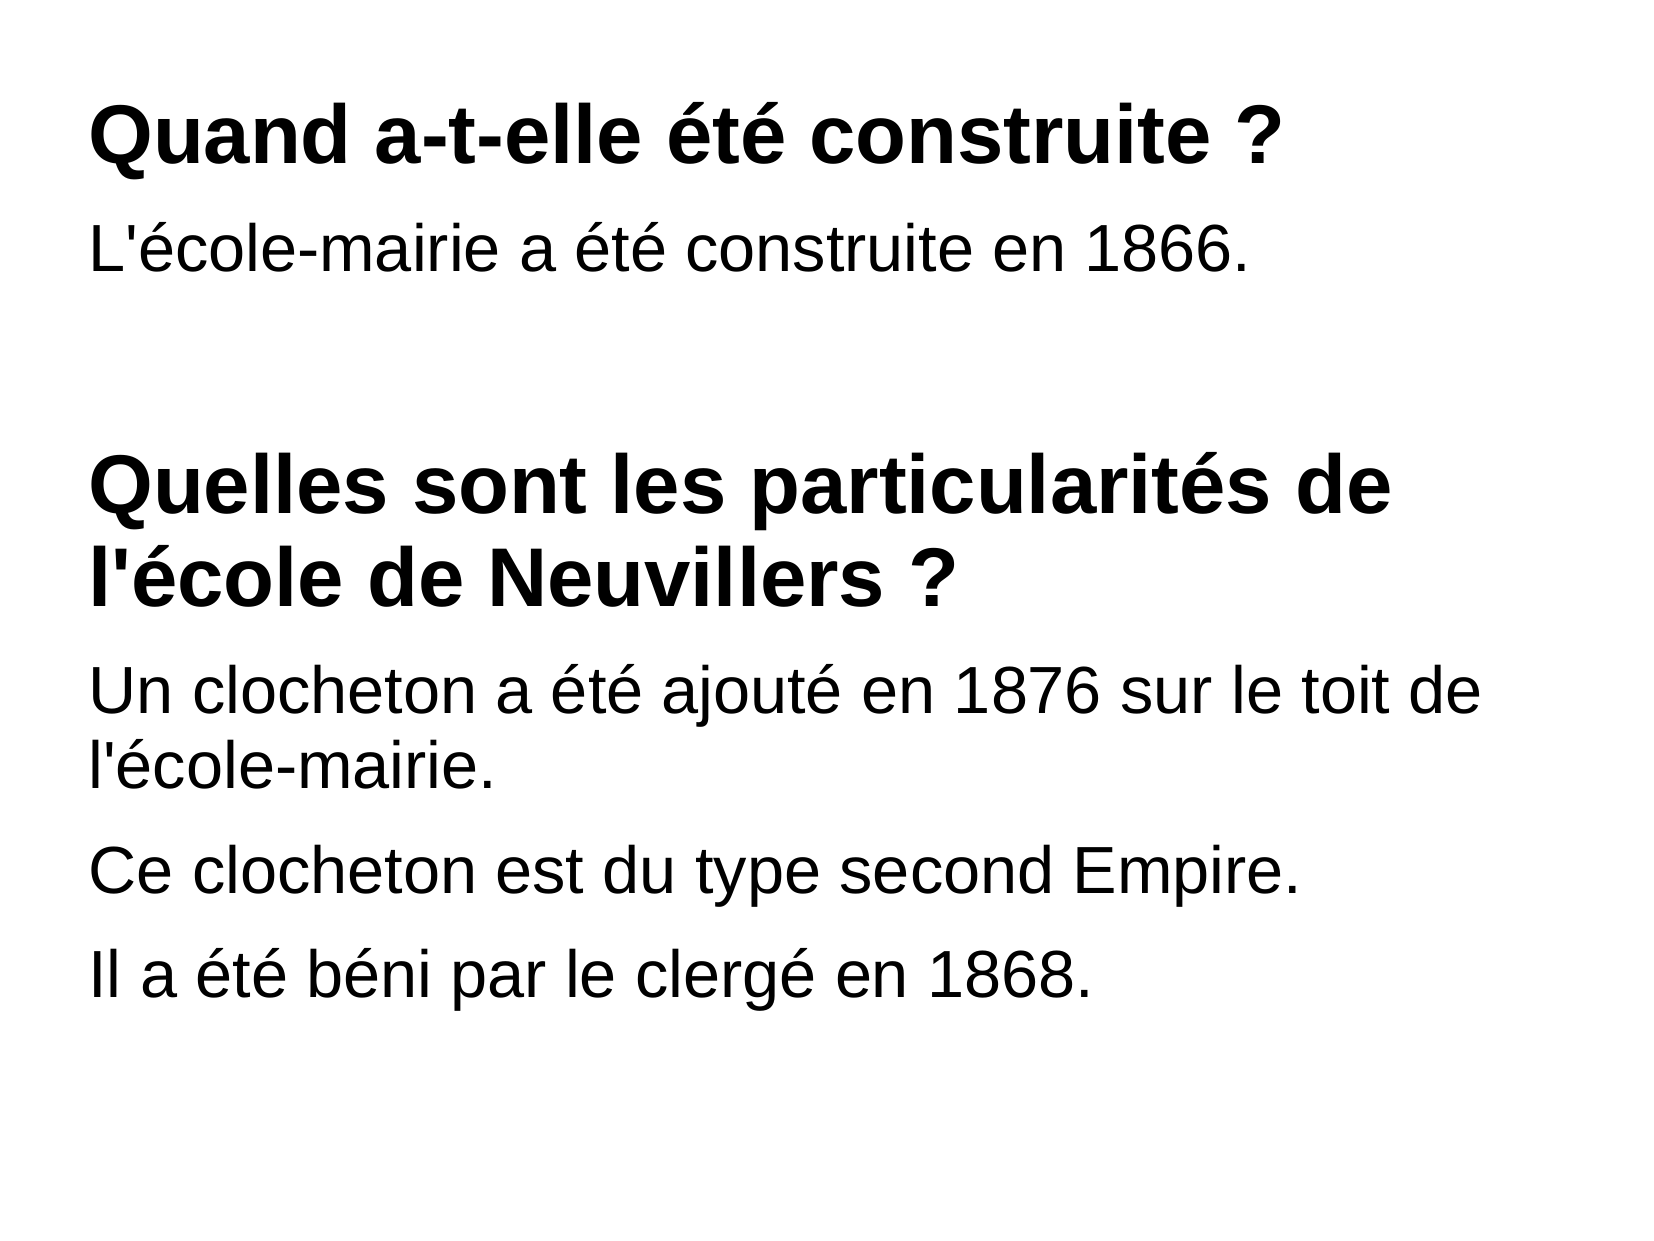

# Quand a-t-elle été construite ?
L'école-mairie a été construite en 1866.
Quelles sont les particularités de l'école de Neuvillers ?
Un clocheton a été ajouté en 1876 sur le toit de l'école-mairie.
Ce clocheton est du type second Empire.
Il a été béni par le clergé en 1868.